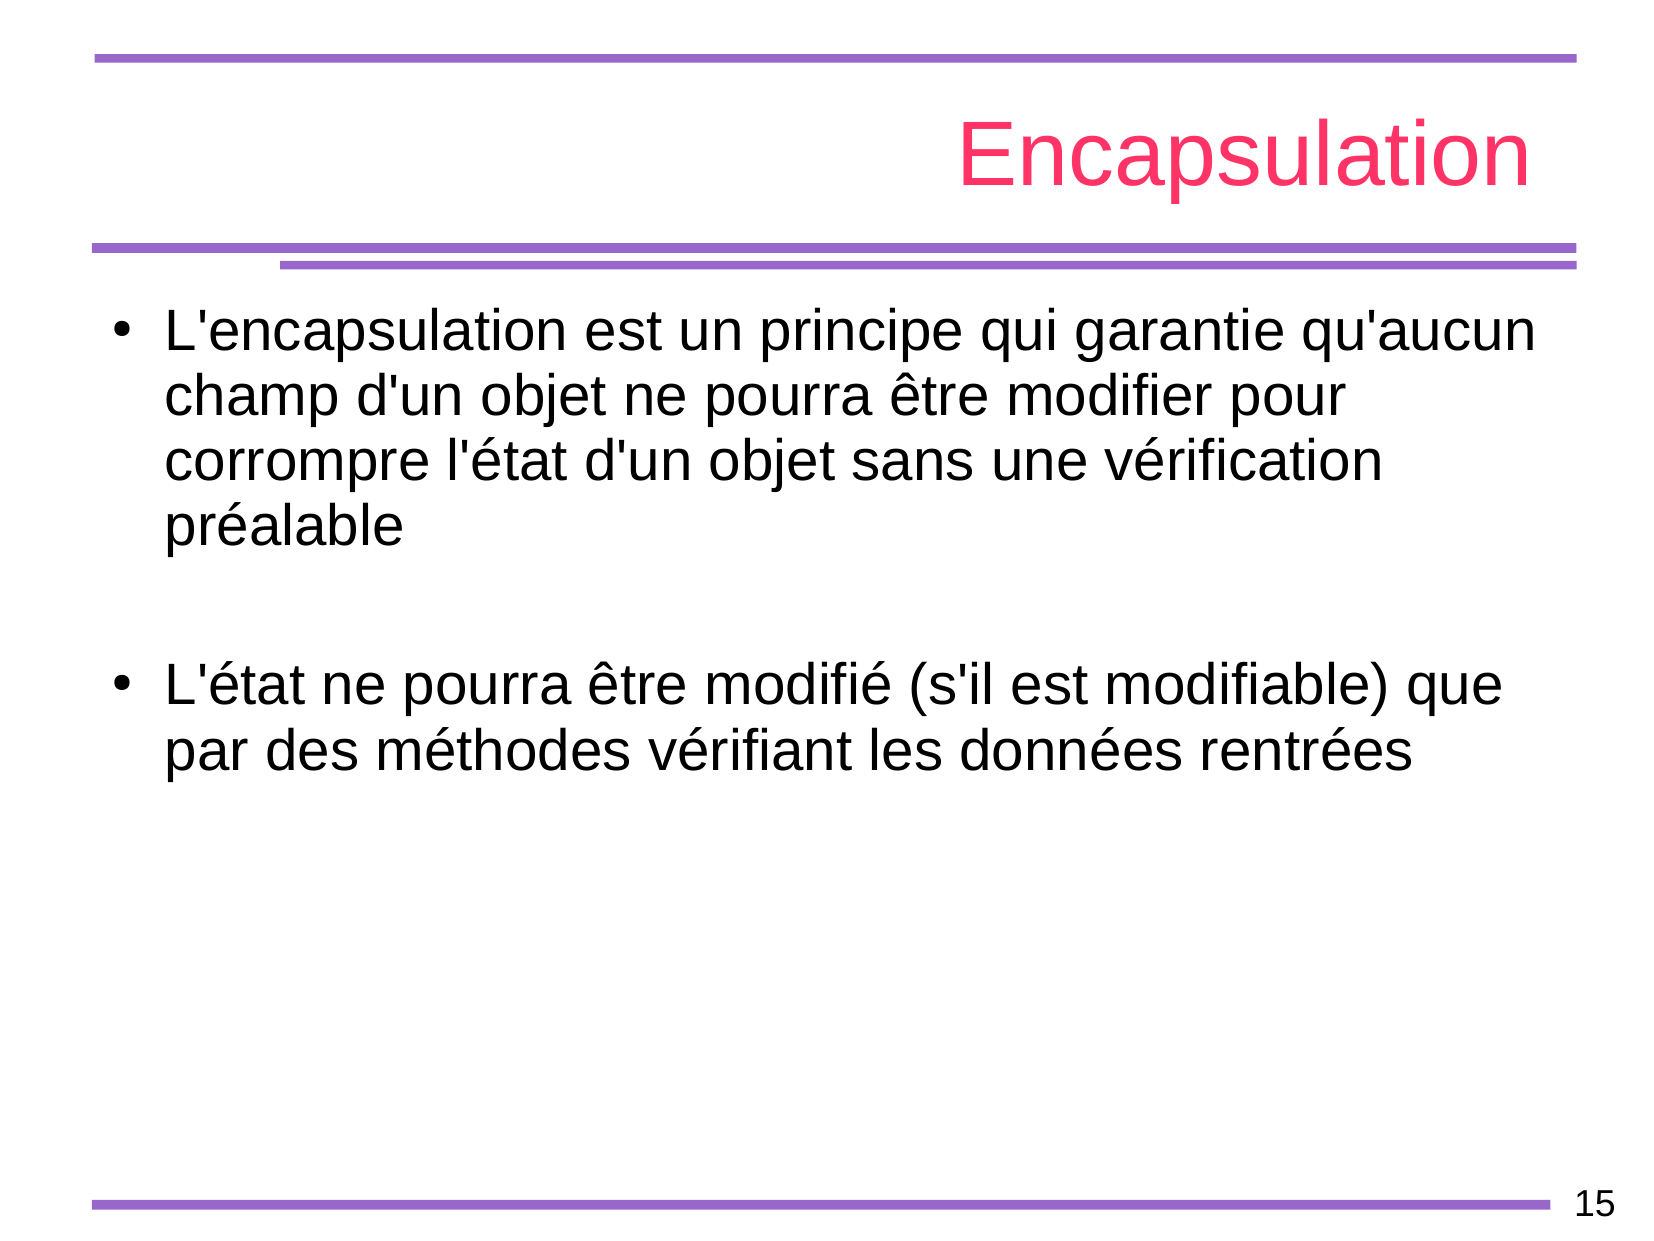

# Encapsulation
L'encapsulation est un principe qui garantie qu'aucun champ d'un objet ne pourra être modifier pour corrompre l'état d'un objet sans une vérification préalable
L'état ne pourra être modifié (s'il est modifiable) que par des méthodes vérifiant les données rentrées